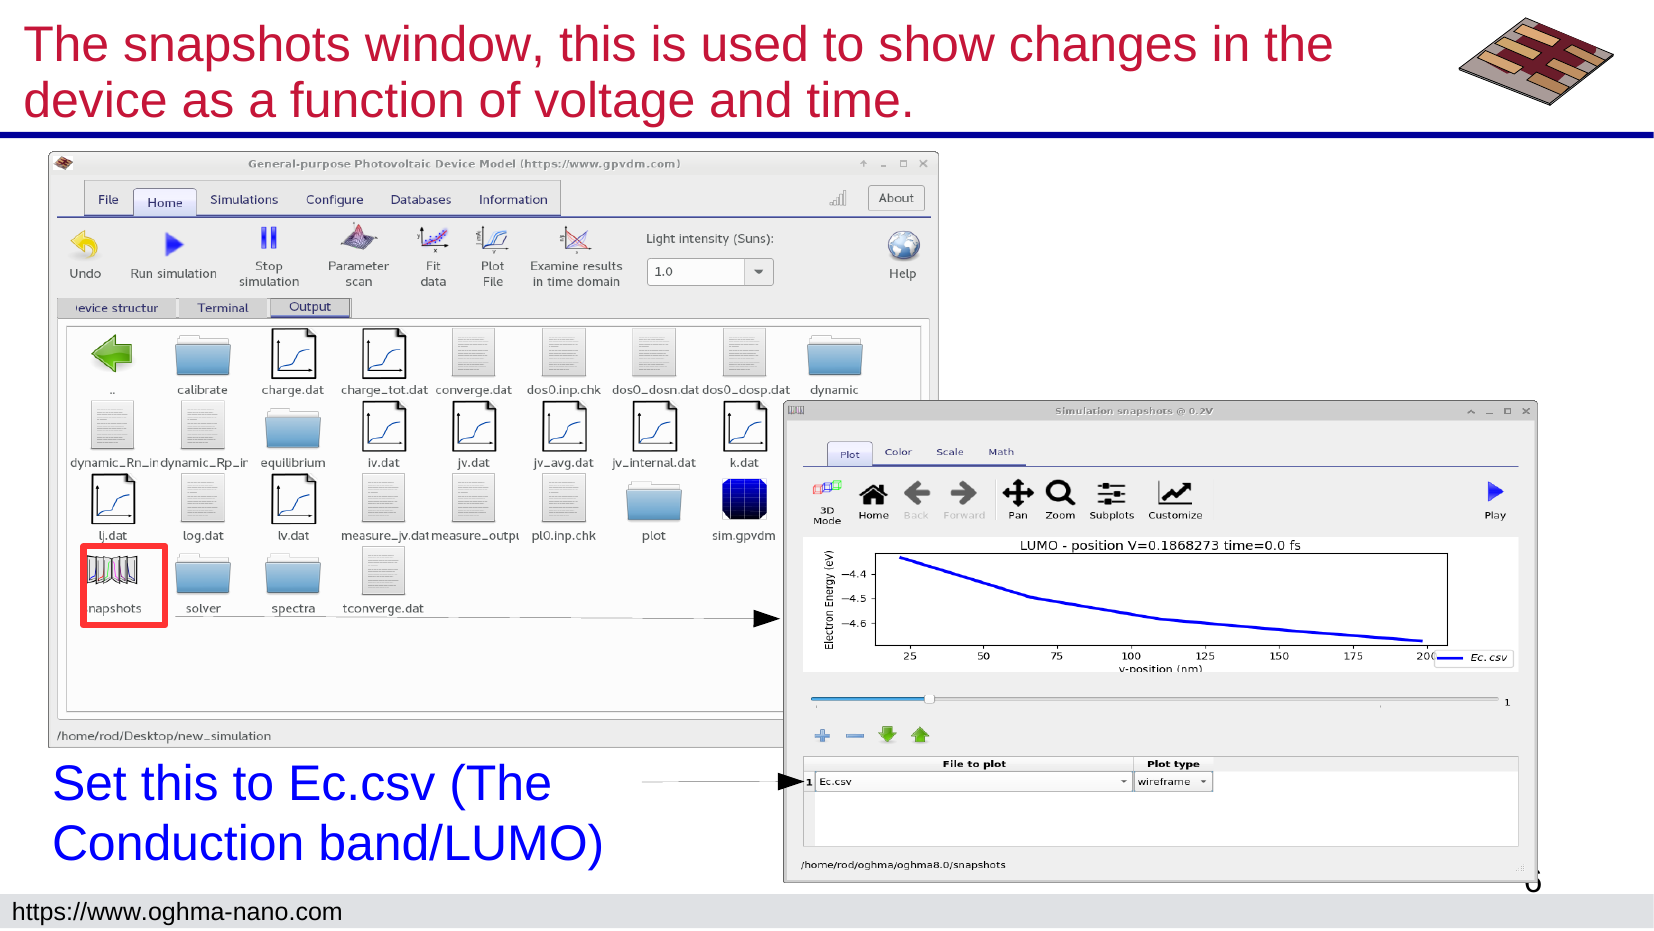

# The snapshots window, this is used to show changes in the device as a function of voltage and time.
Set this to Ec.csv (The Conduction band/LUMO)